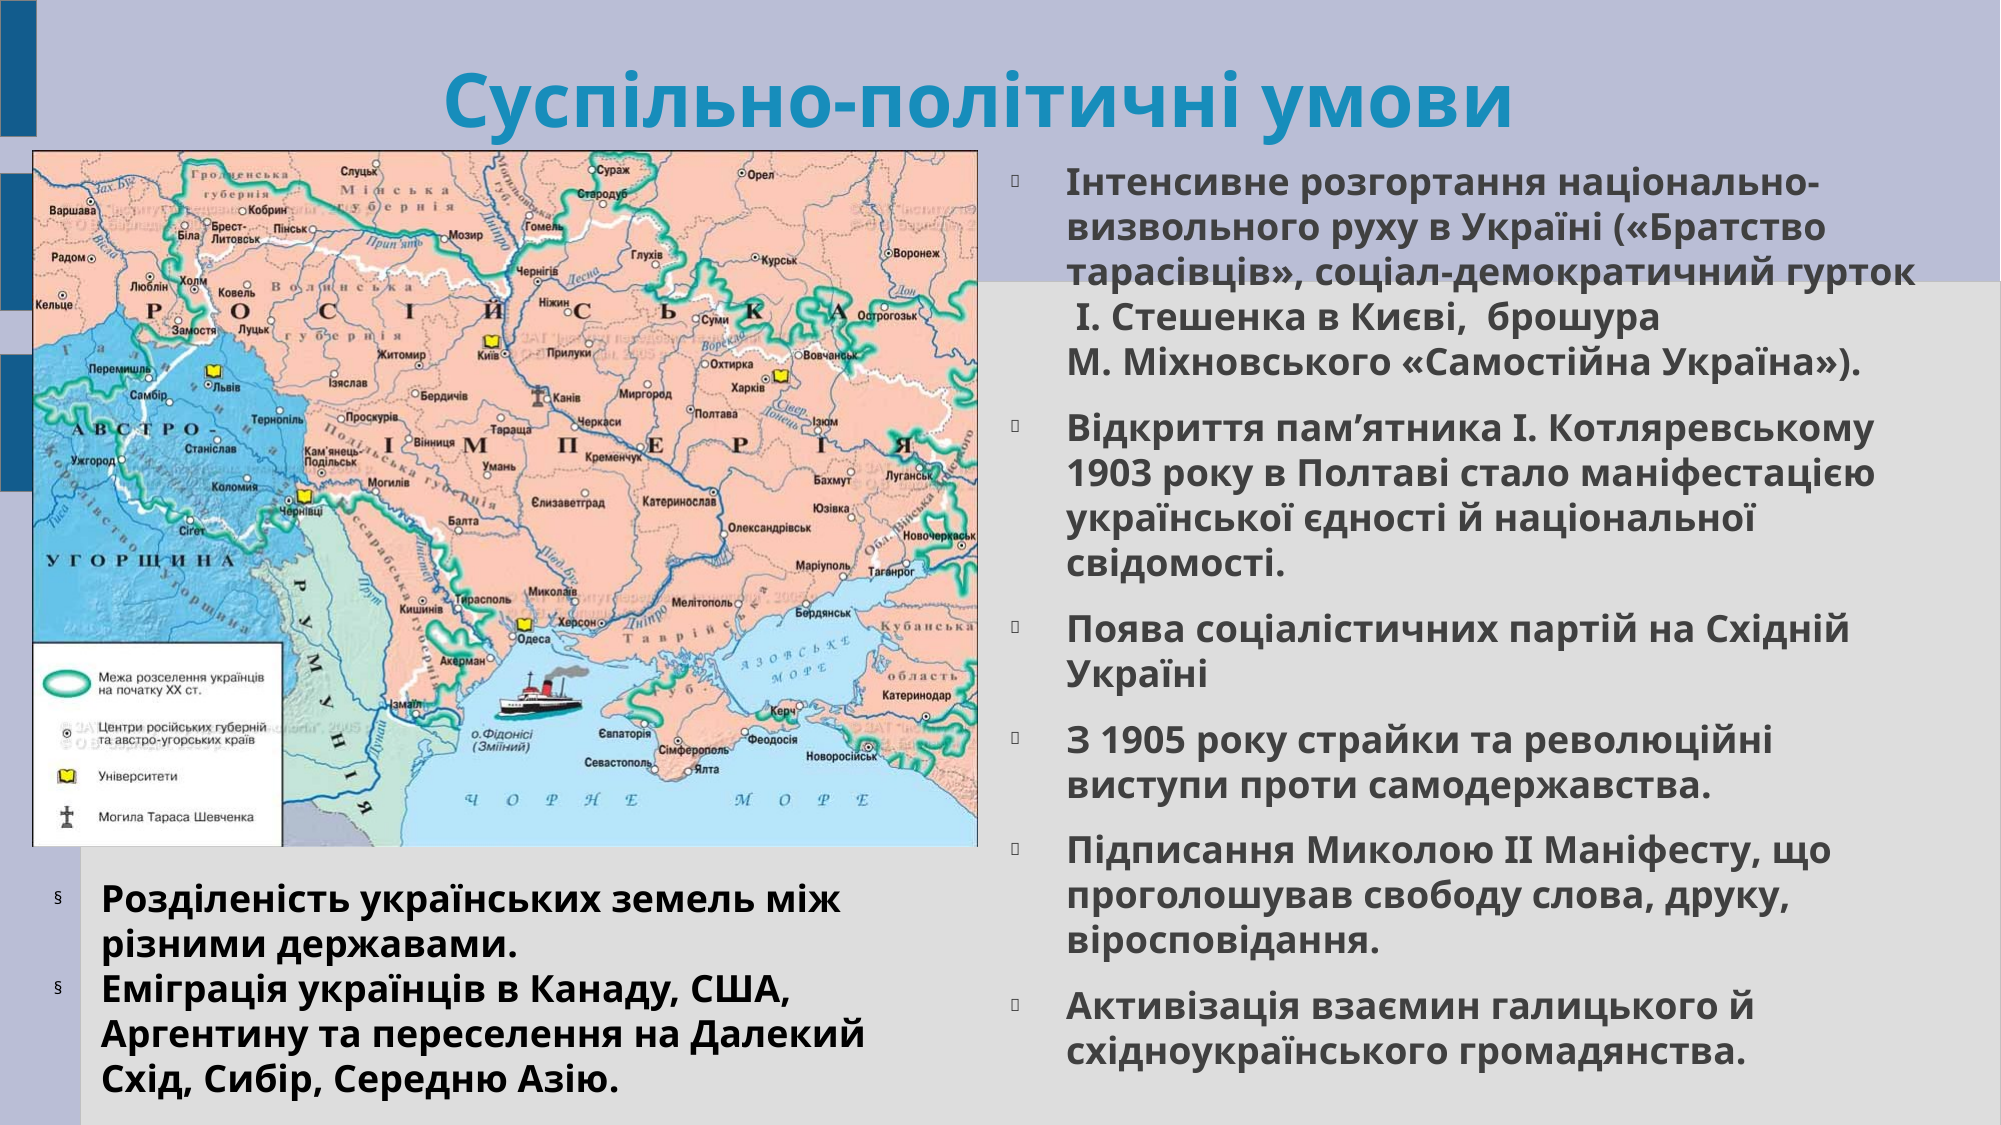

# Суспільно-політичні умови
Інтенсивне розгортання національно-визвольного руху в Україні («Братство тарасівців», соціал-демократичний гурток І. Стешенка в Києві, брошура М. Міхновського «Самостійна Україна»).
Відкриття пам’ятника І. Котляревському 1903 року в Полтаві стало маніфестацією української єдності й національної свідомості.
Поява соціалістичних партій на Східній Україні
З 1905 року страйки та революційні виступи проти самодержавства.
Підписання Миколою ІІ Маніфесту, що проголошував свободу слова, друку, віросповідання.
Активізація взаємин галицького й східноукраїнського громадянства.
Розділеність українських земель між різними державами.
Еміграція українців в Канаду, США, Аргентину та переселення на Далекий Схід, Сибір, Середню Азію.